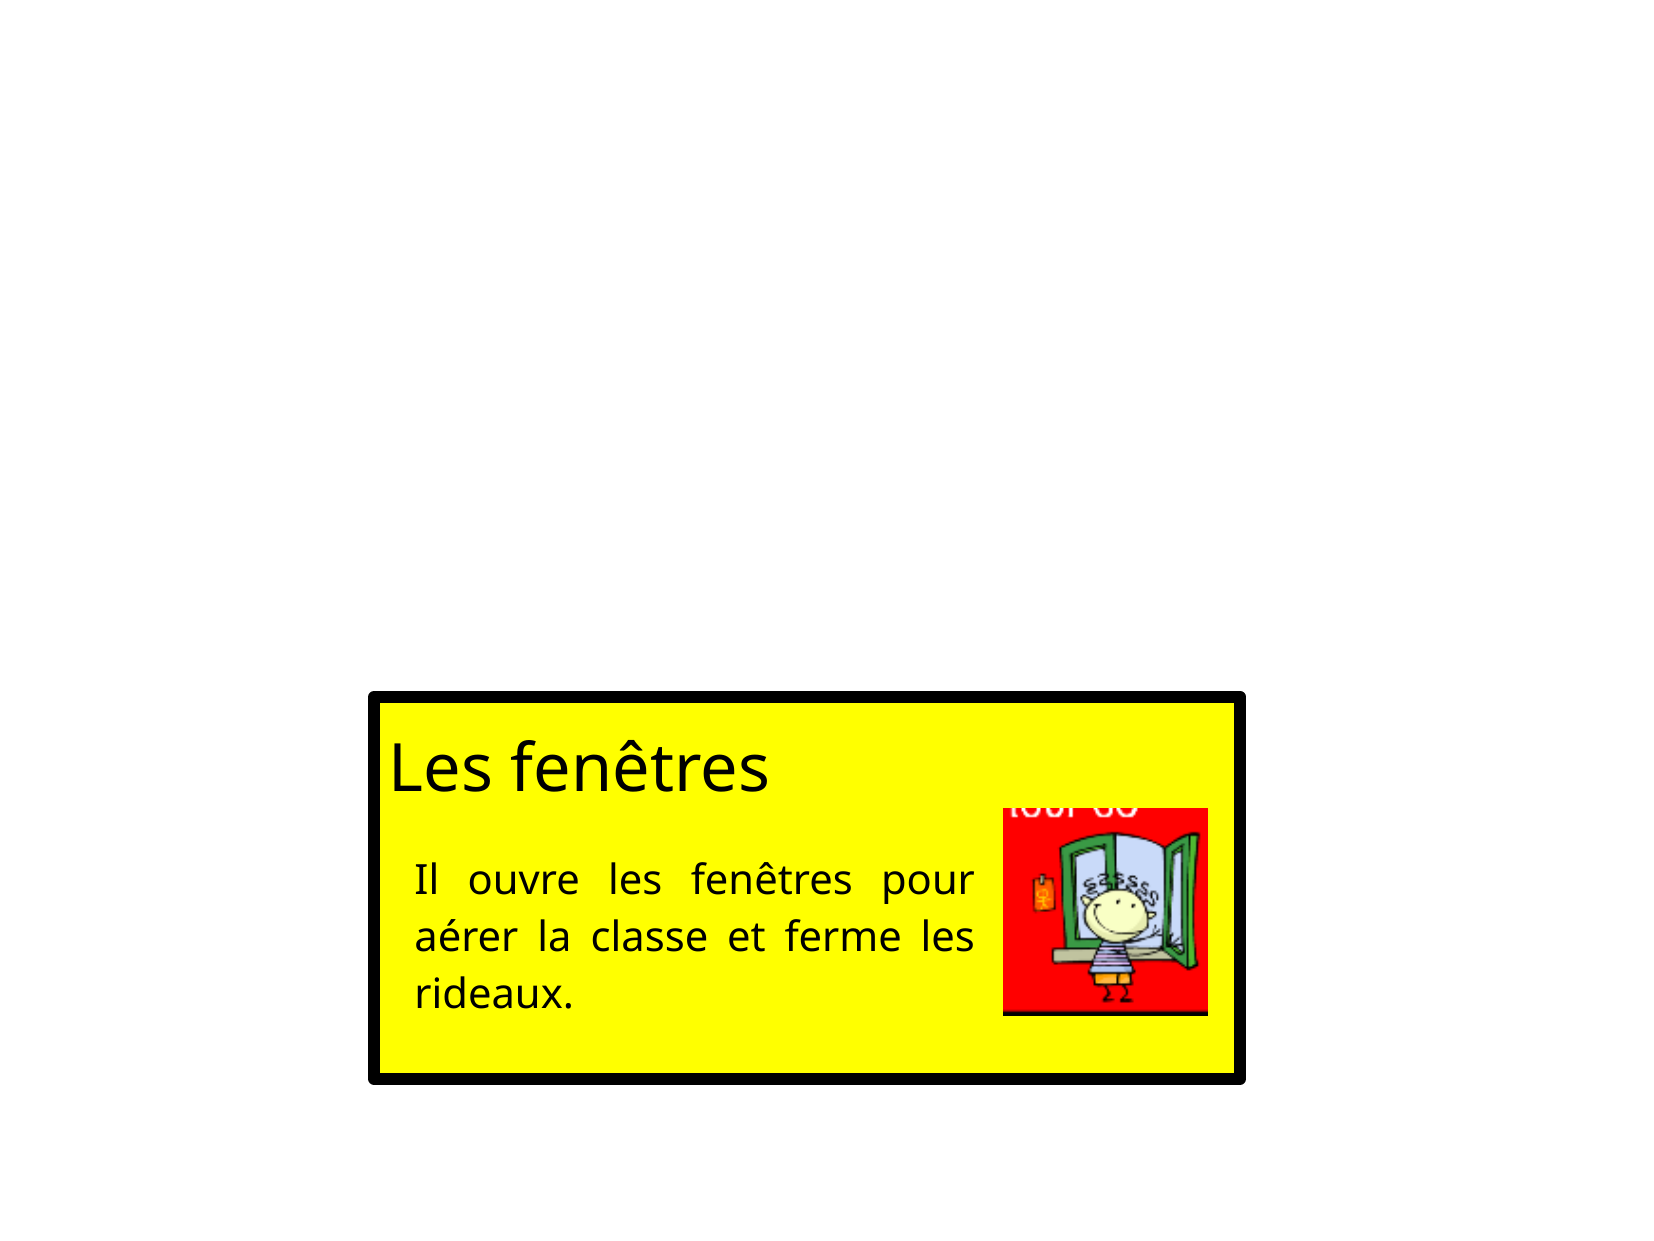

Les fenêtres
Il ouvre les fenêtres pour aérer la classe et ferme les rideaux.